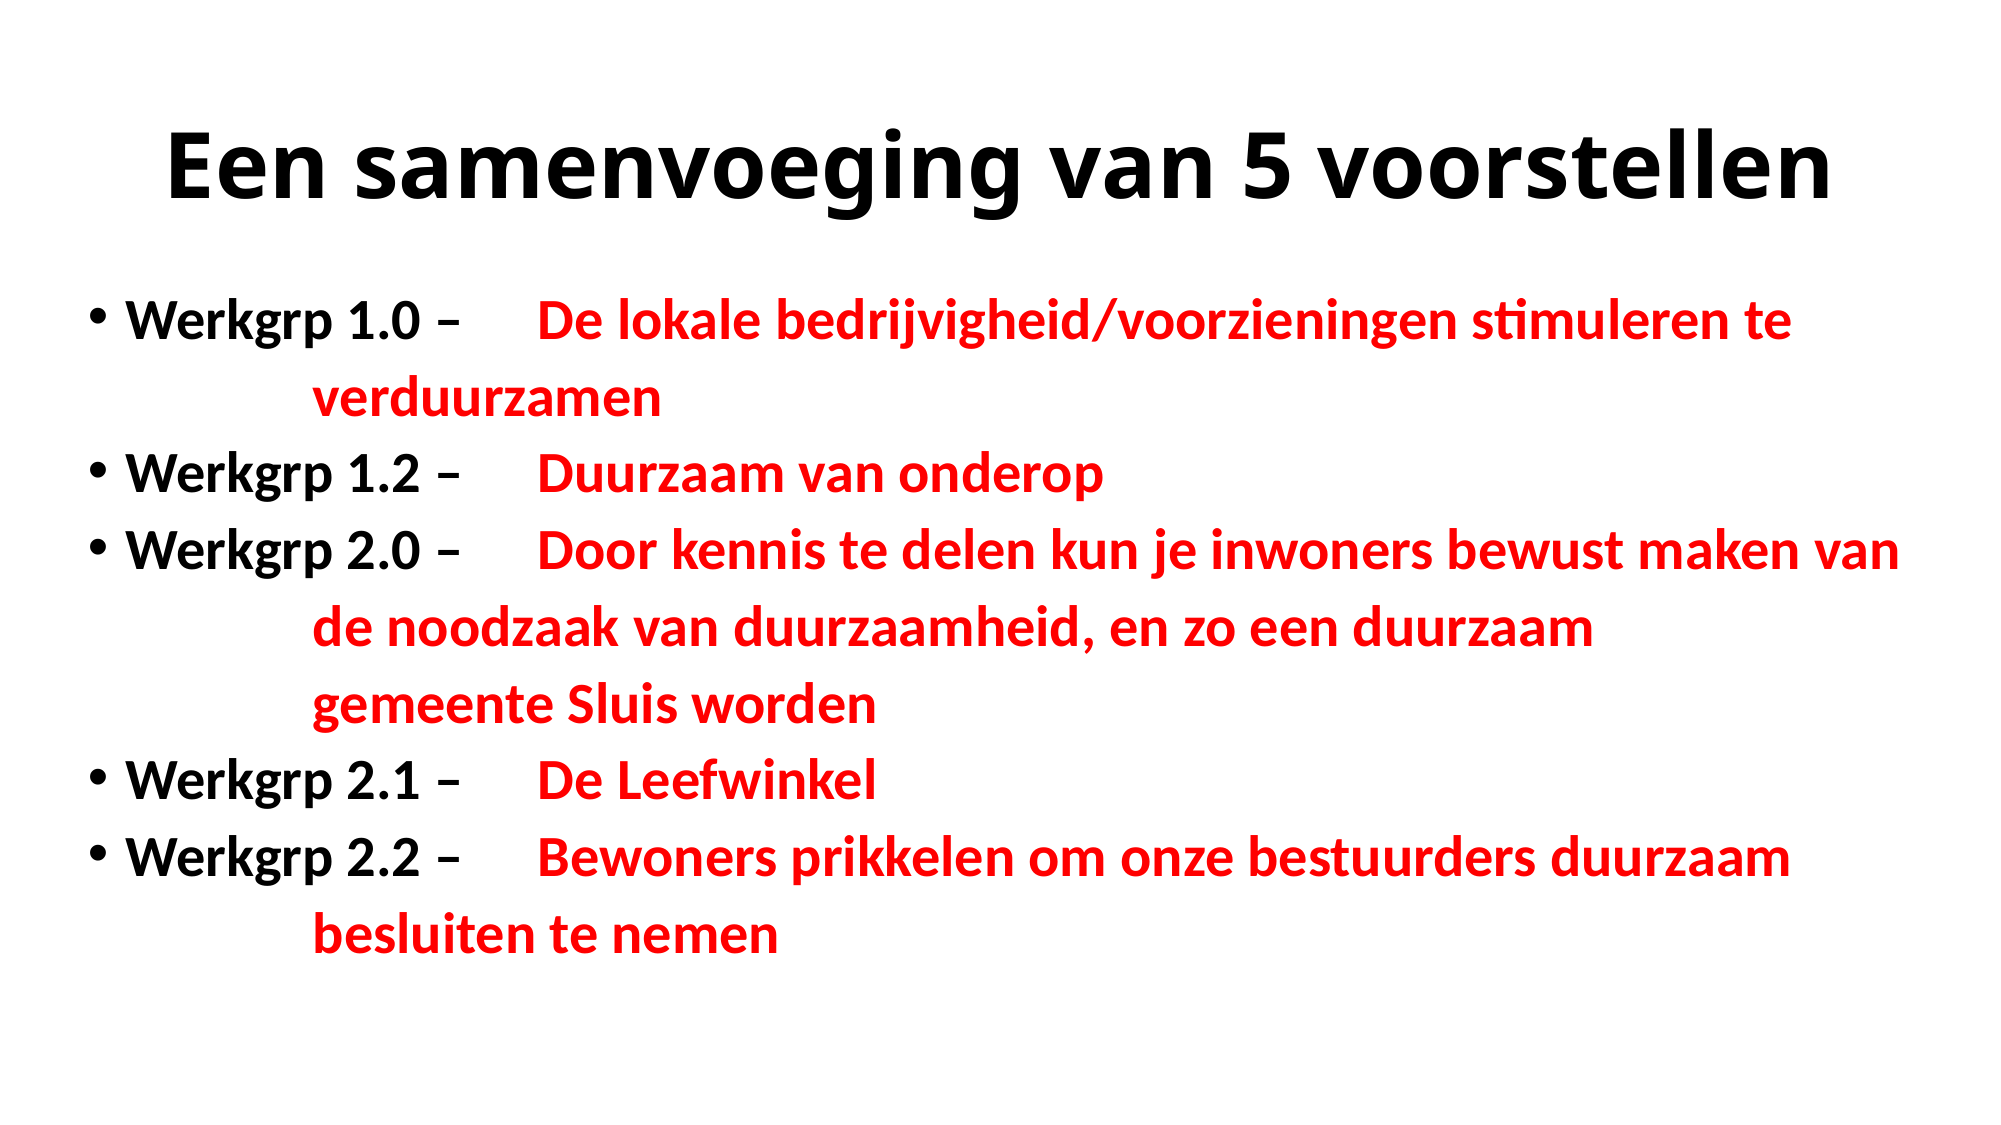

# Een samenvoeging van 5 voorstellen
Werkgrp 1.0 –	De lokale bedrijvigheid/voorzieningen stimuleren te
			verduurzamen
Werkgrp 1.2 –	Duurzaam van onderop
Werkgrp 2.0 –	Door kennis te delen kun je inwoners bewust maken van
			de noodzaak van duurzaamheid, en zo een duurzaam
			gemeente Sluis worden
Werkgrp 2.1 –	De Leefwinkel
Werkgrp 2.2 –	Bewoners prikkelen om onze bestuurders duurzaam
			besluiten te nemen